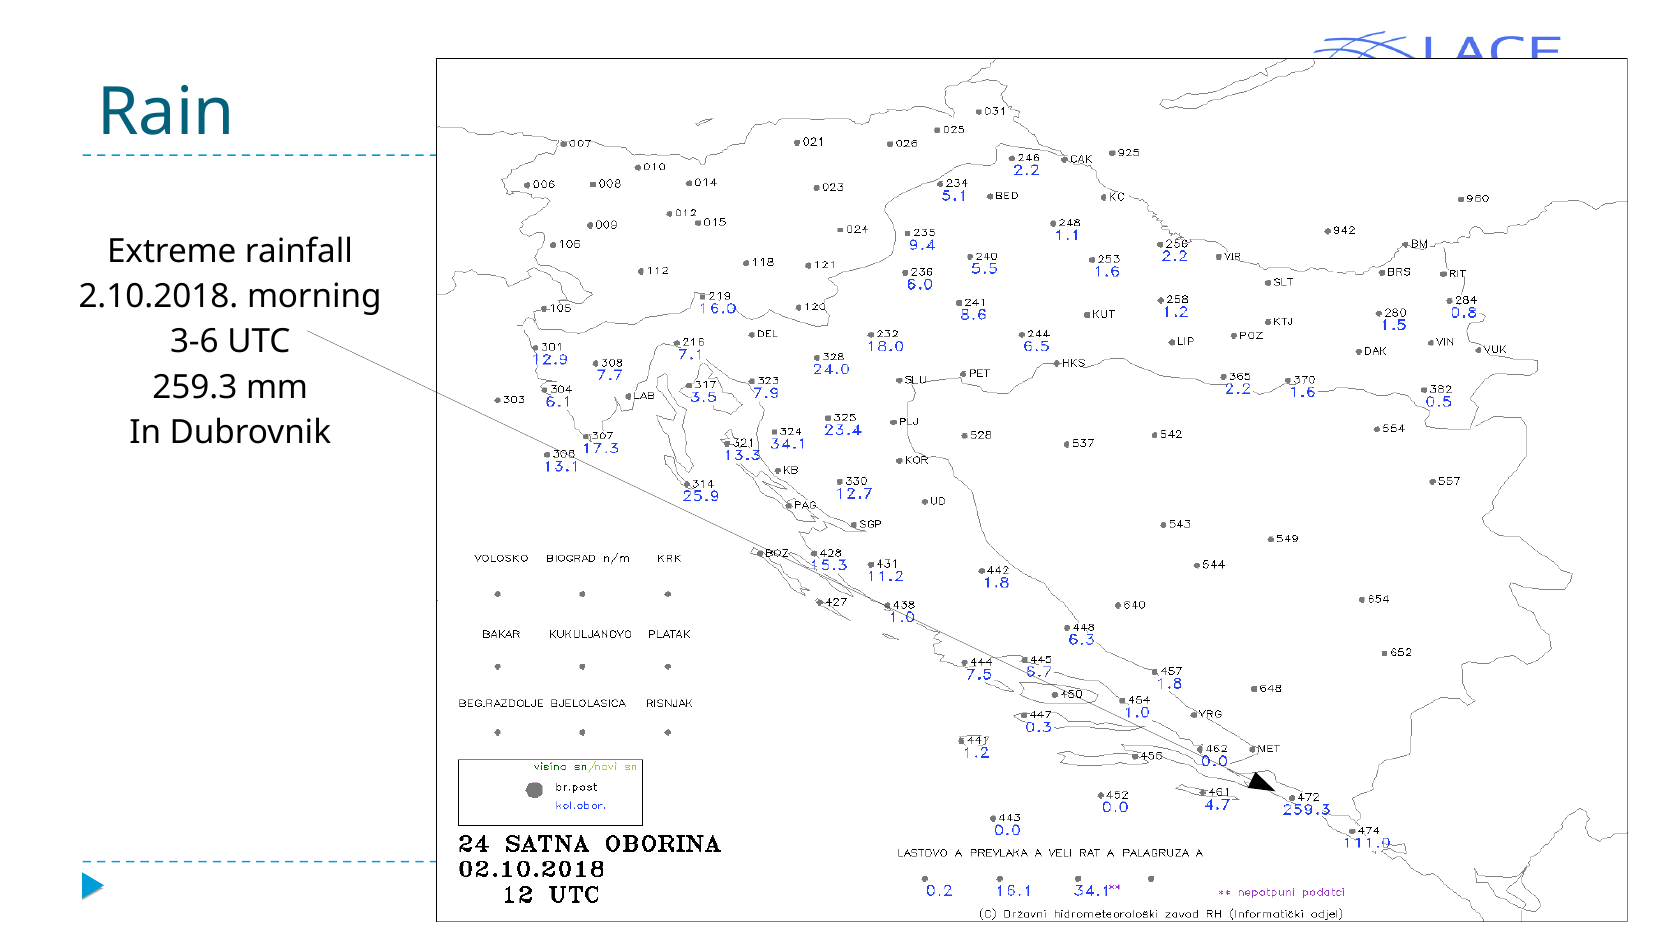

# Rain
Extreme rainfall
2.10.2018. morning
3-6 UTC
259.3 mm
In Dubrovnik